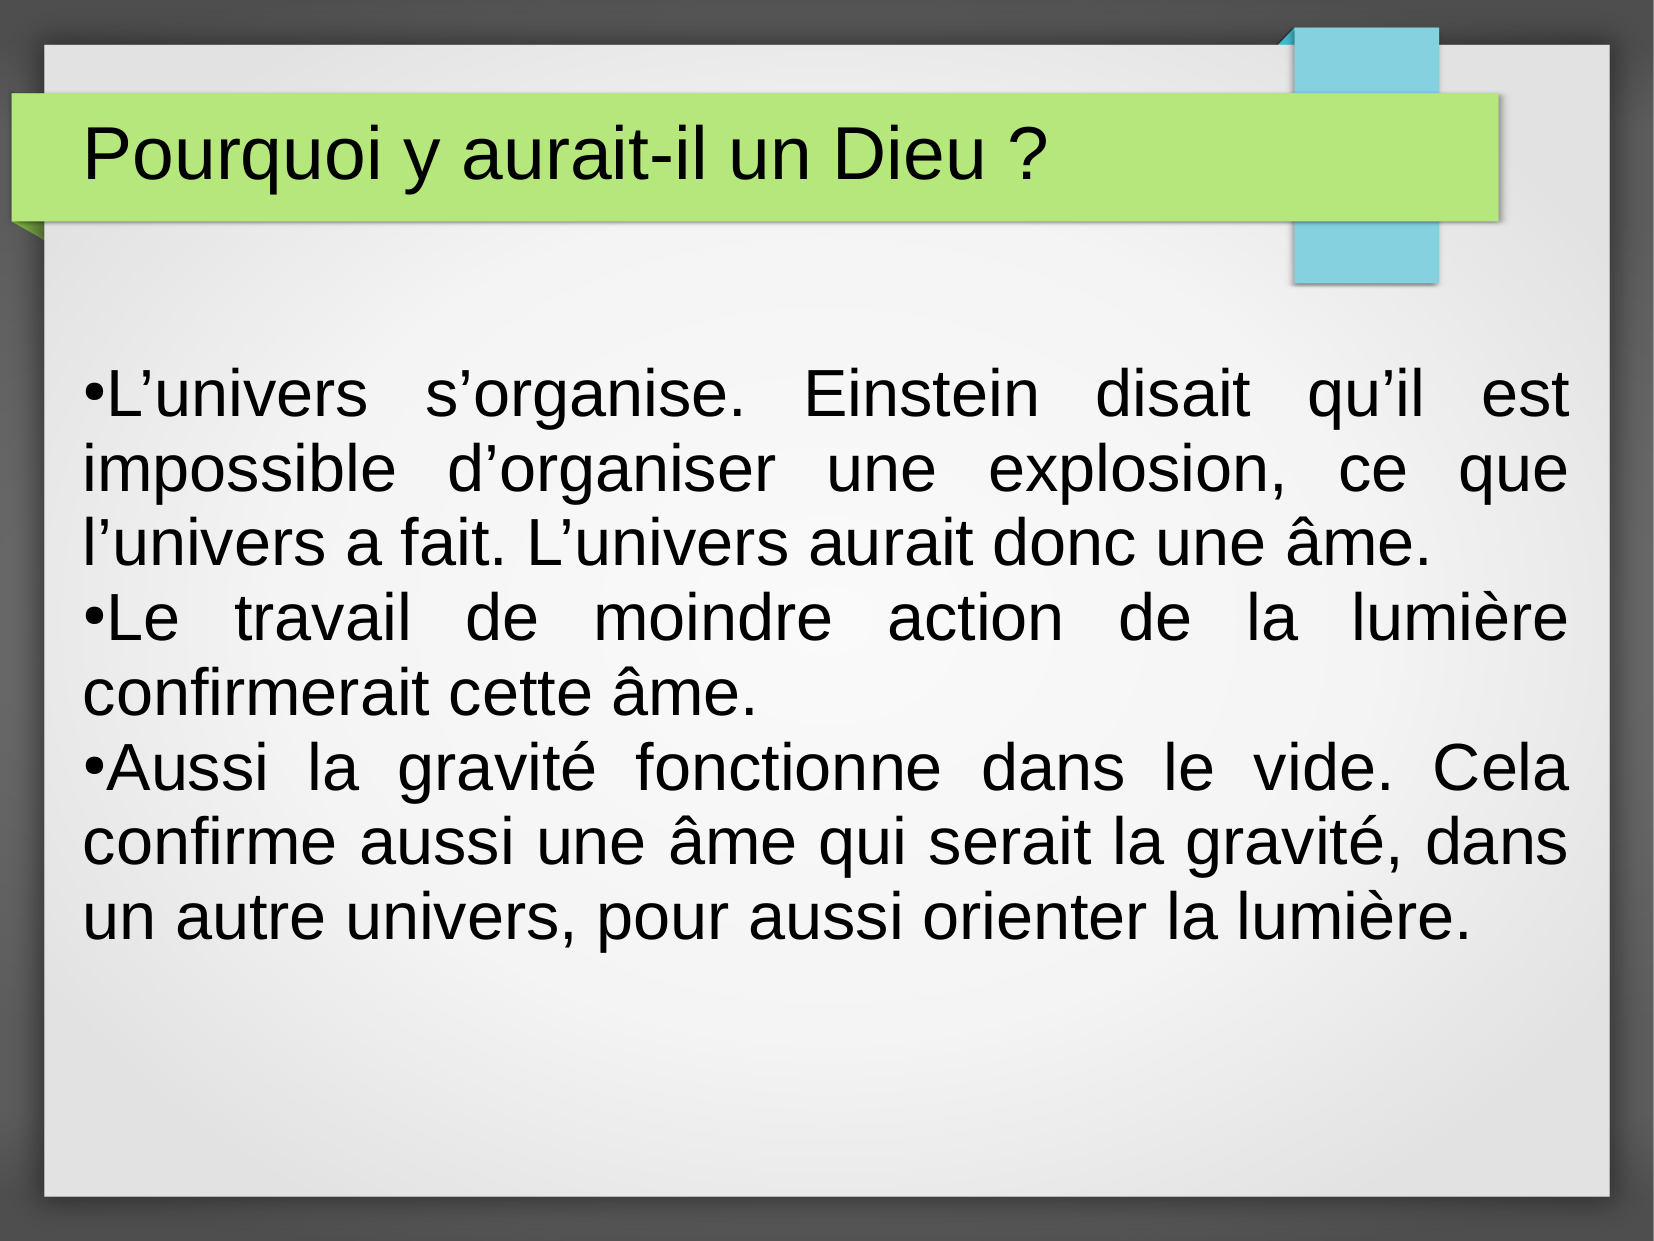

# Pourquoi y aurait-il un Dieu ?
L’univers s’organise. Einstein disait qu’il est impossible d’organiser une explosion, ce que l’univers a fait. L’univers aurait donc une âme.
Le travail de moindre action de la lumière confirmerait cette âme.
Aussi la gravité fonctionne dans le vide. Cela confirme aussi une âme qui serait la gravité, dans un autre univers, pour aussi orienter la lumière.